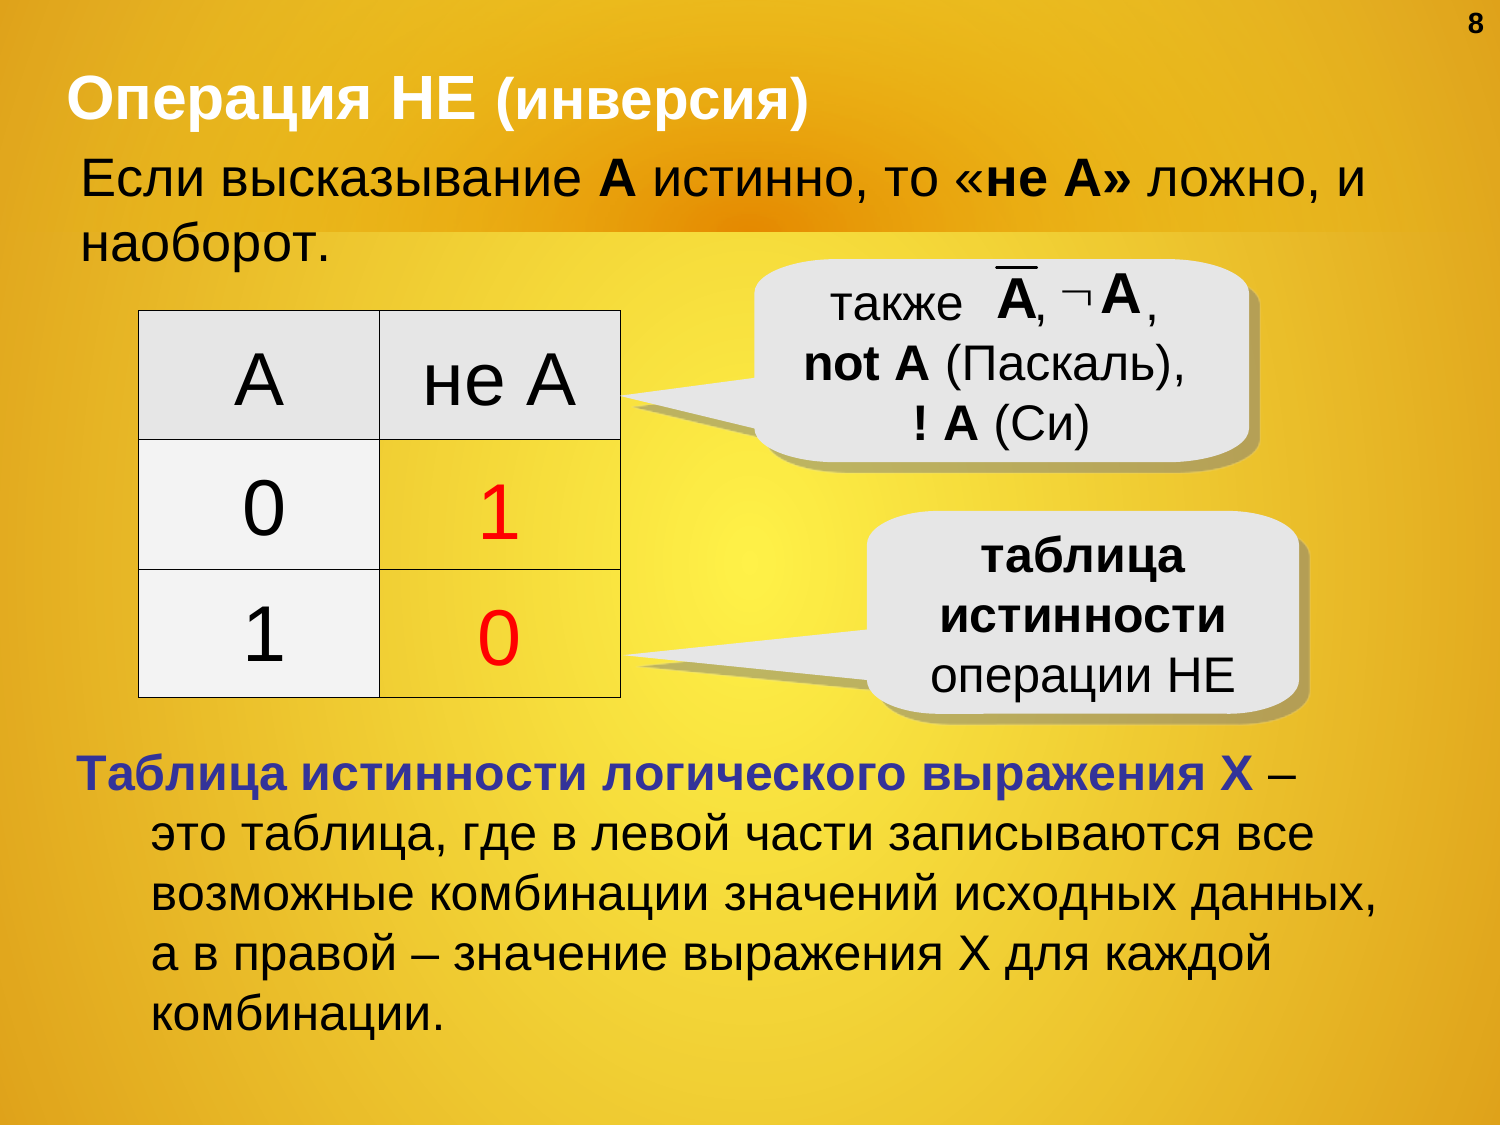

# Операция НЕ (инверсия)
Если высказывание A истинно, то «не А» ложно, и наоборот.
также , ,
not A (Паскаль),
! A (Си)
| А | не А |
| --- | --- |
| | |
| | |
0
1
таблица истинности операции НЕ
1
0
Таблица истинности логического выражения Х – это таблица, где в левой части записываются все возможные комбинации значений исходных данных, а в правой – значение выражения Х для каждой комбинации.